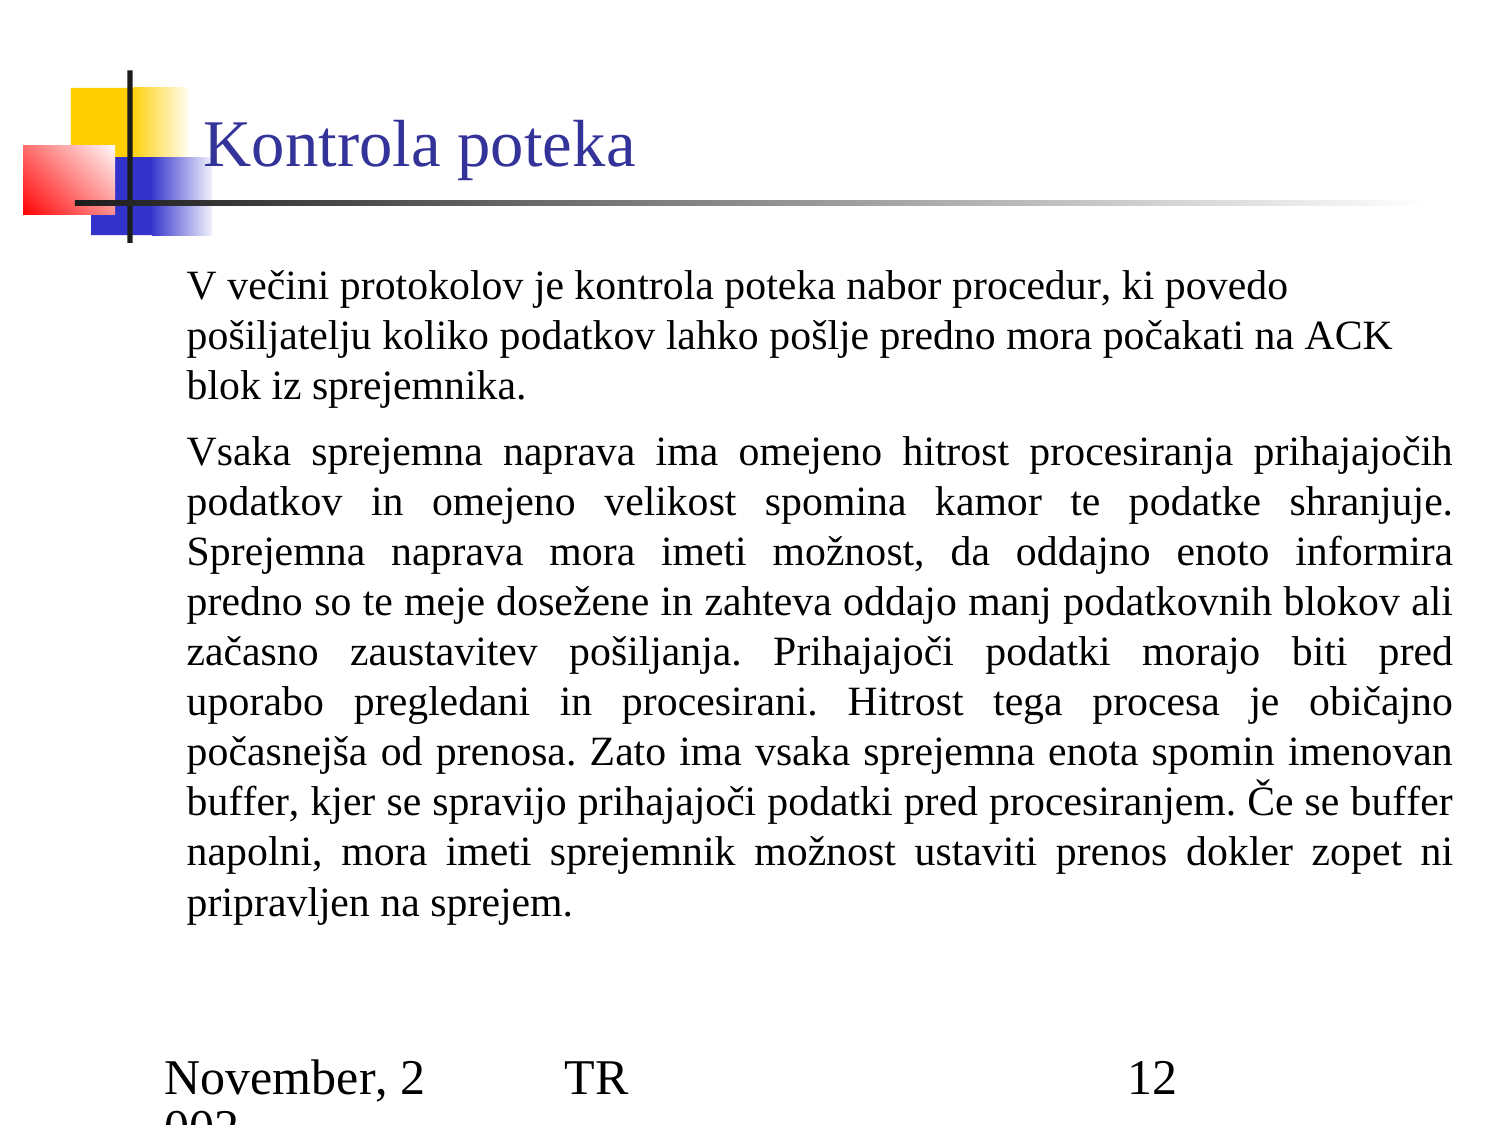

# Kontrola poteka
	V večini protokolov je kontrola poteka nabor procedur, ki povedo pošiljatelju koliko podatkov lahko pošlje predno mora počakati na ACK blok iz sprejemnika.
	Vsaka sprejemna naprava ima omejeno hitrost procesiranja prihajajočih podatkov in omejeno velikost spomina kamor te podatke shranjuje. Sprejemna naprava mora imeti možnost, da oddajno enoto informira predno so te meje dosežene in zahteva oddajo manj podatkovnih blokov ali začasno zaustavitev pošiljanja. Prihajajoči podatki morajo biti pred uporabo pregledani in procesirani. Hitrost tega procesa je običajno počasnejša od prenosa. Zato ima vsaka sprejemna enota spomin imenovan buffer, kjer se spravijo prihajajoči podatki pred procesiranjem. Če se buffer napolni, mora imeti sprejemnik možnost ustaviti prenos dokler zopet ni pripravljen na sprejem.
November, 2002
TR
12